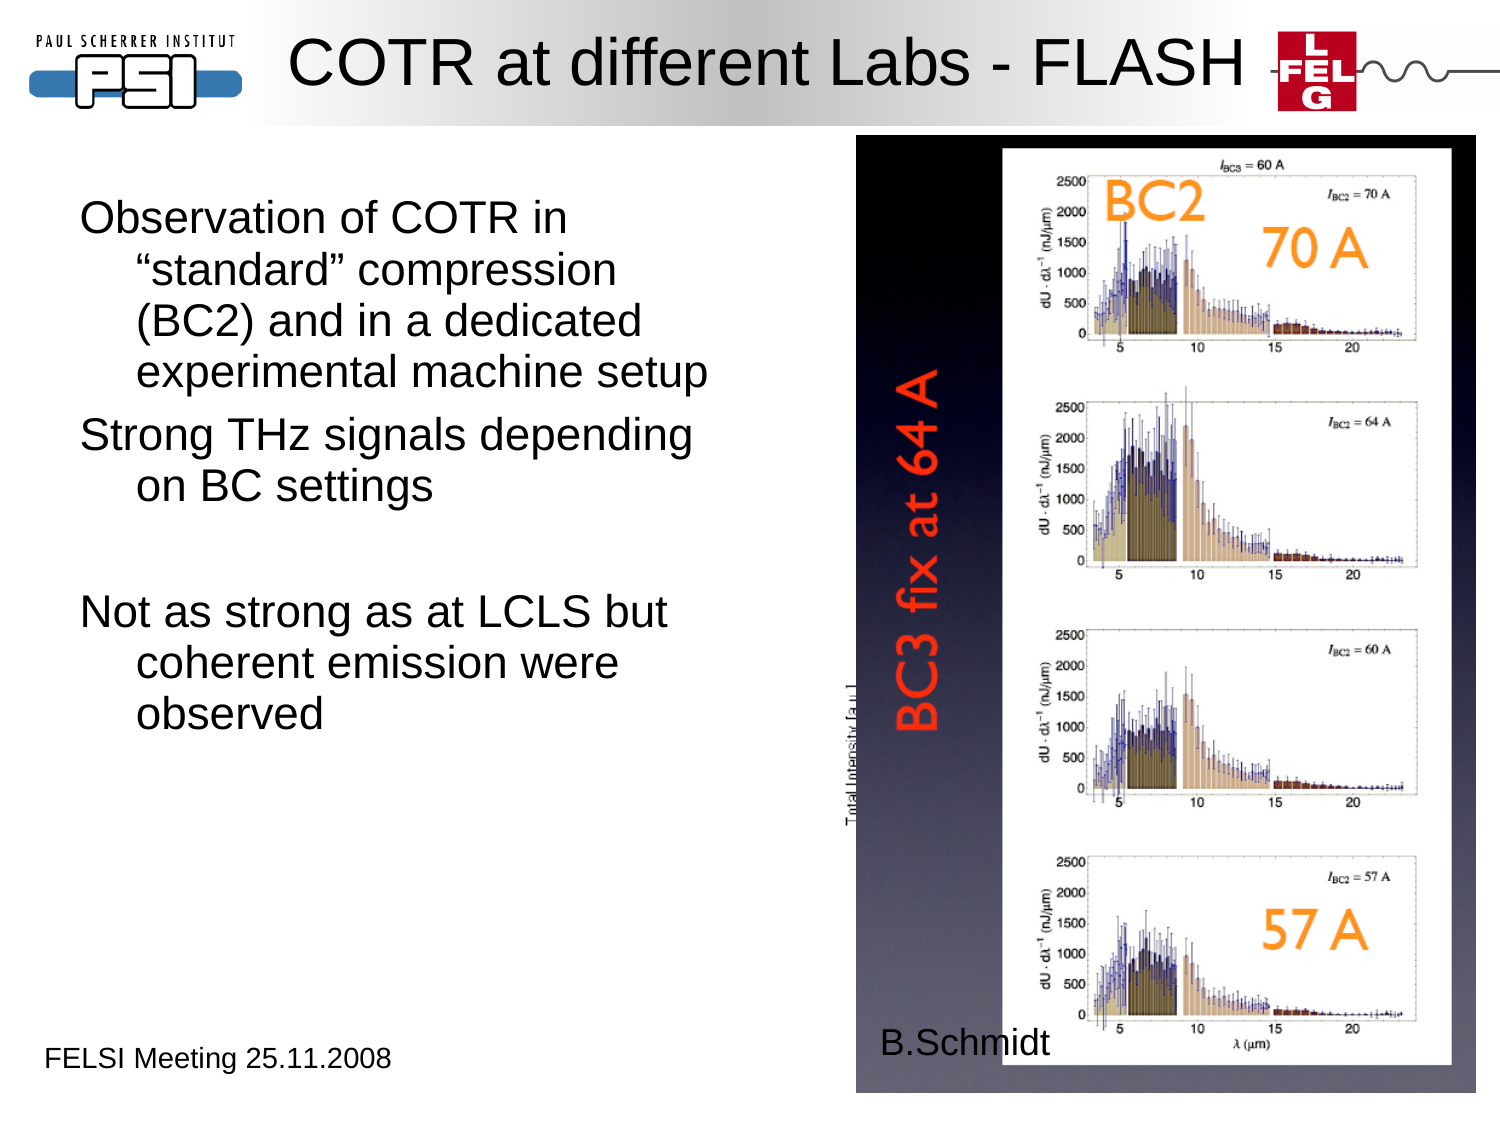

# COTR at different Labs - FLASH
B.Schmidt
Observation of COTR in “standard” compression (BC2) and in a dedicated experimental machine setup
Strong THz signals depending on BC settings
Not as strong as at LCLS but coherent emission were observed
B.Beutner
B.Beutner
B.Beutner
FELSI Meeting 25.11.2008
Bolko Beutner